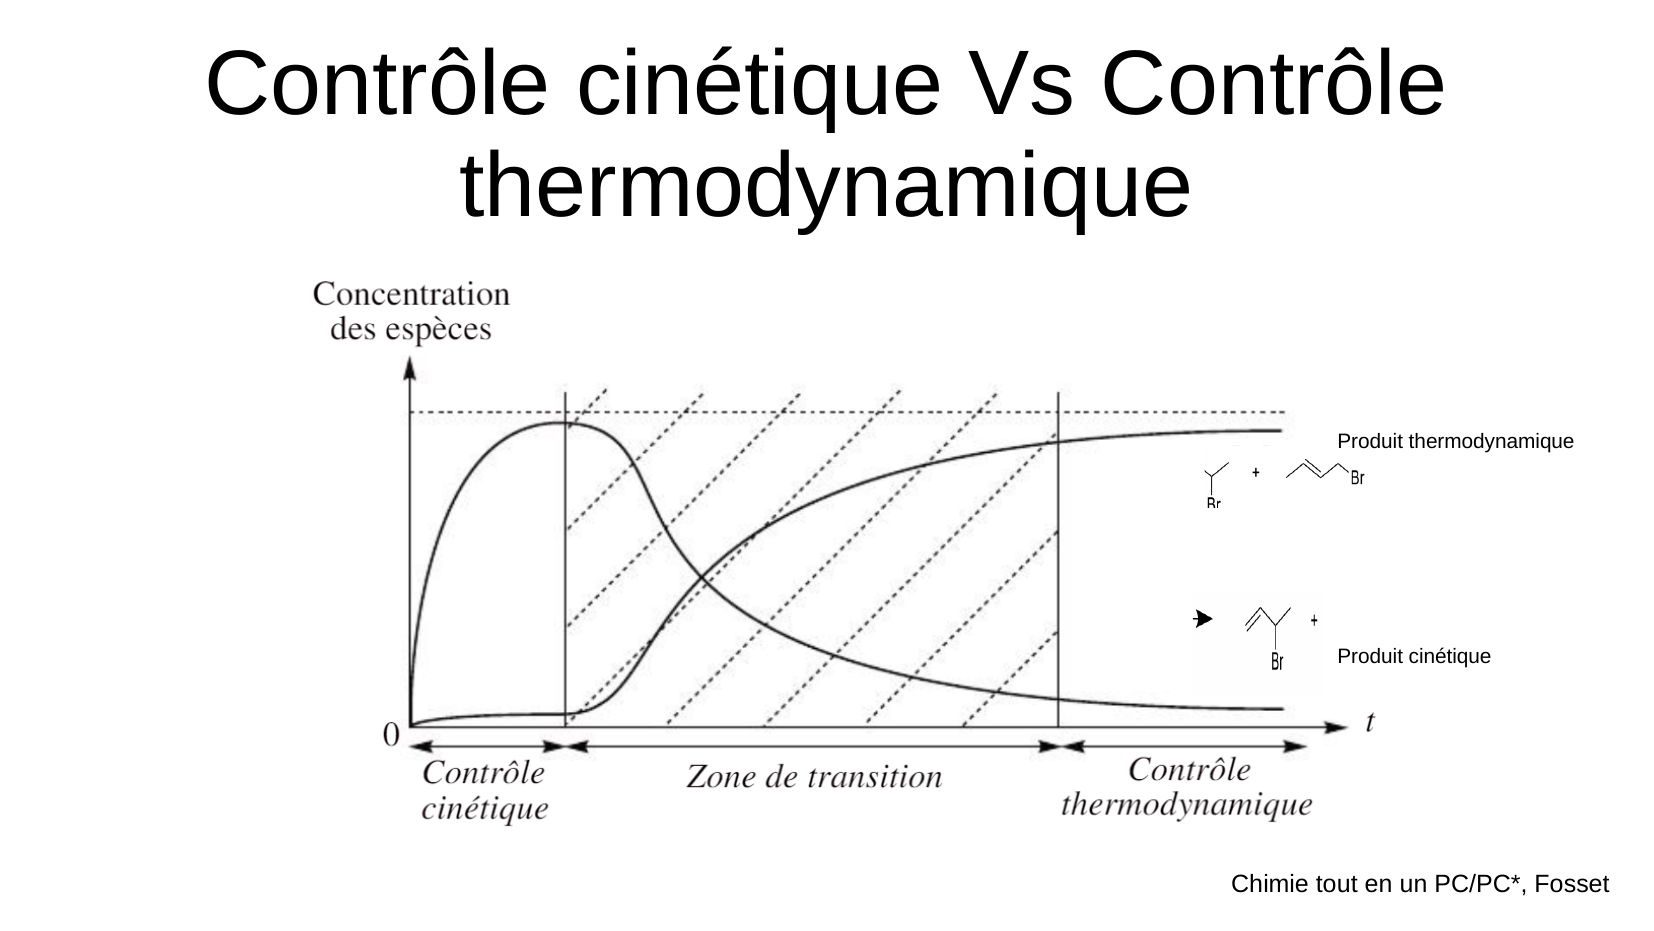

# Contrôle cinétique Vs Contrôle thermodynamique
Produit thermodynamique
Produit cinétique
Chimie tout en un PC/PC*, Fosset